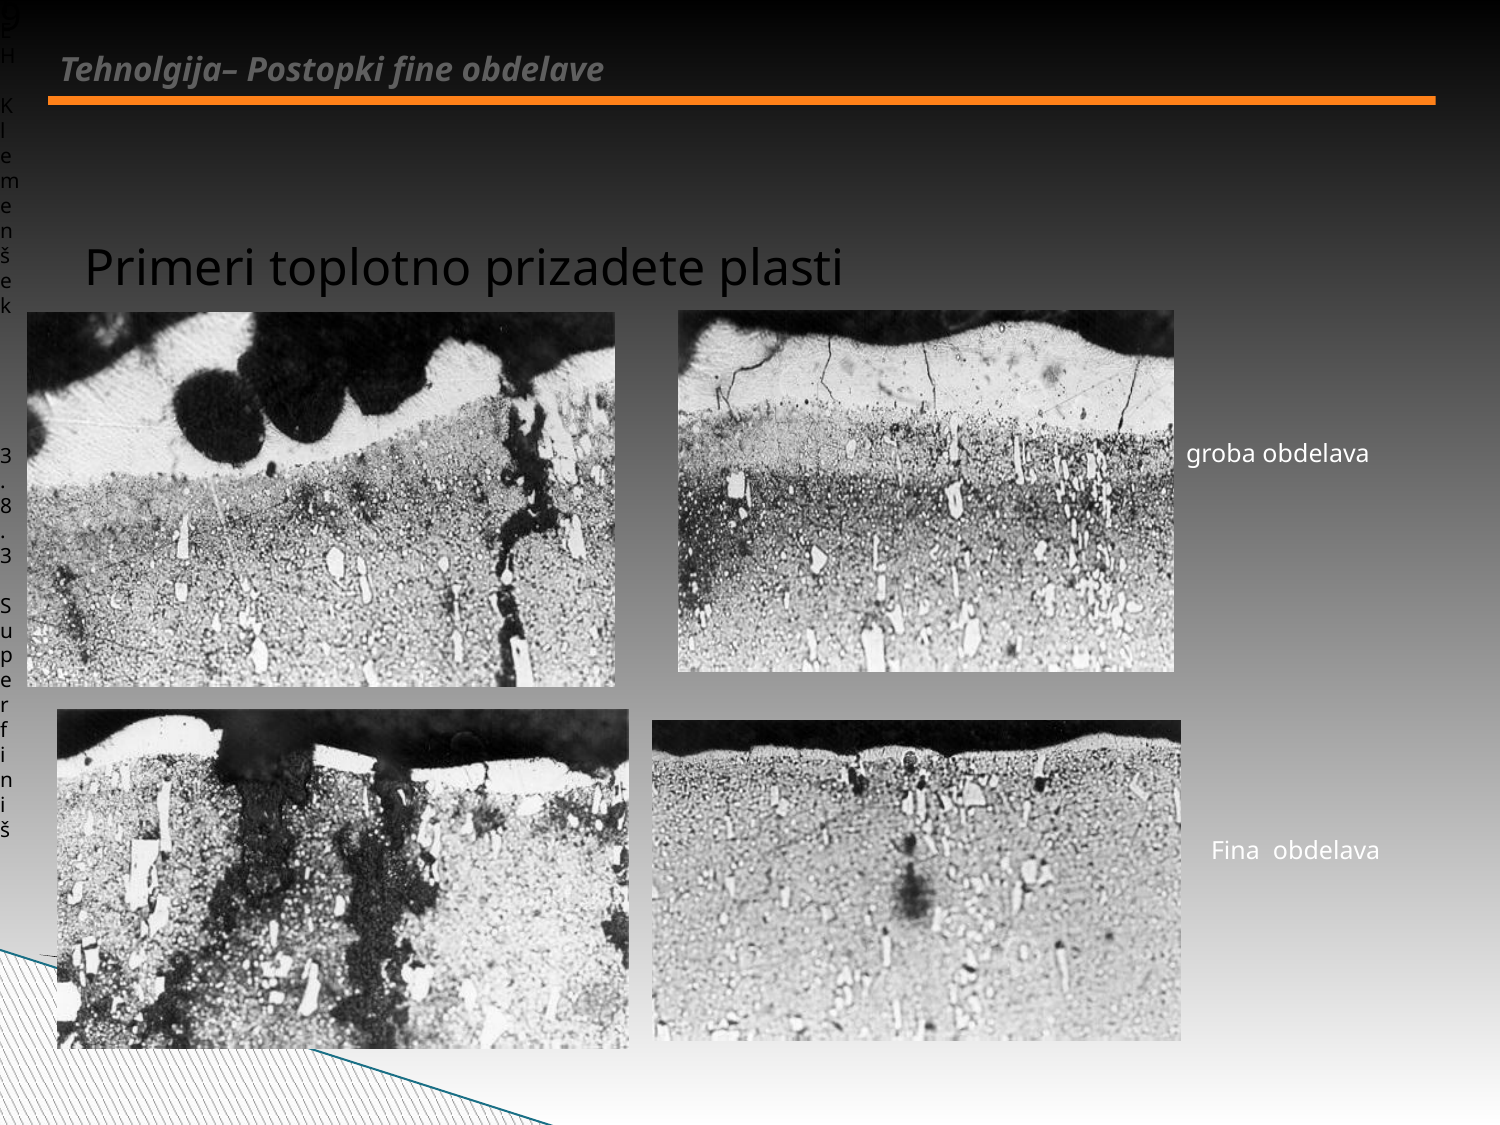

TEH Klemenšek 3.8.3 Superfiniš
Primeri toplotno prizadete plasti
groba obdelava
Fina obdelava